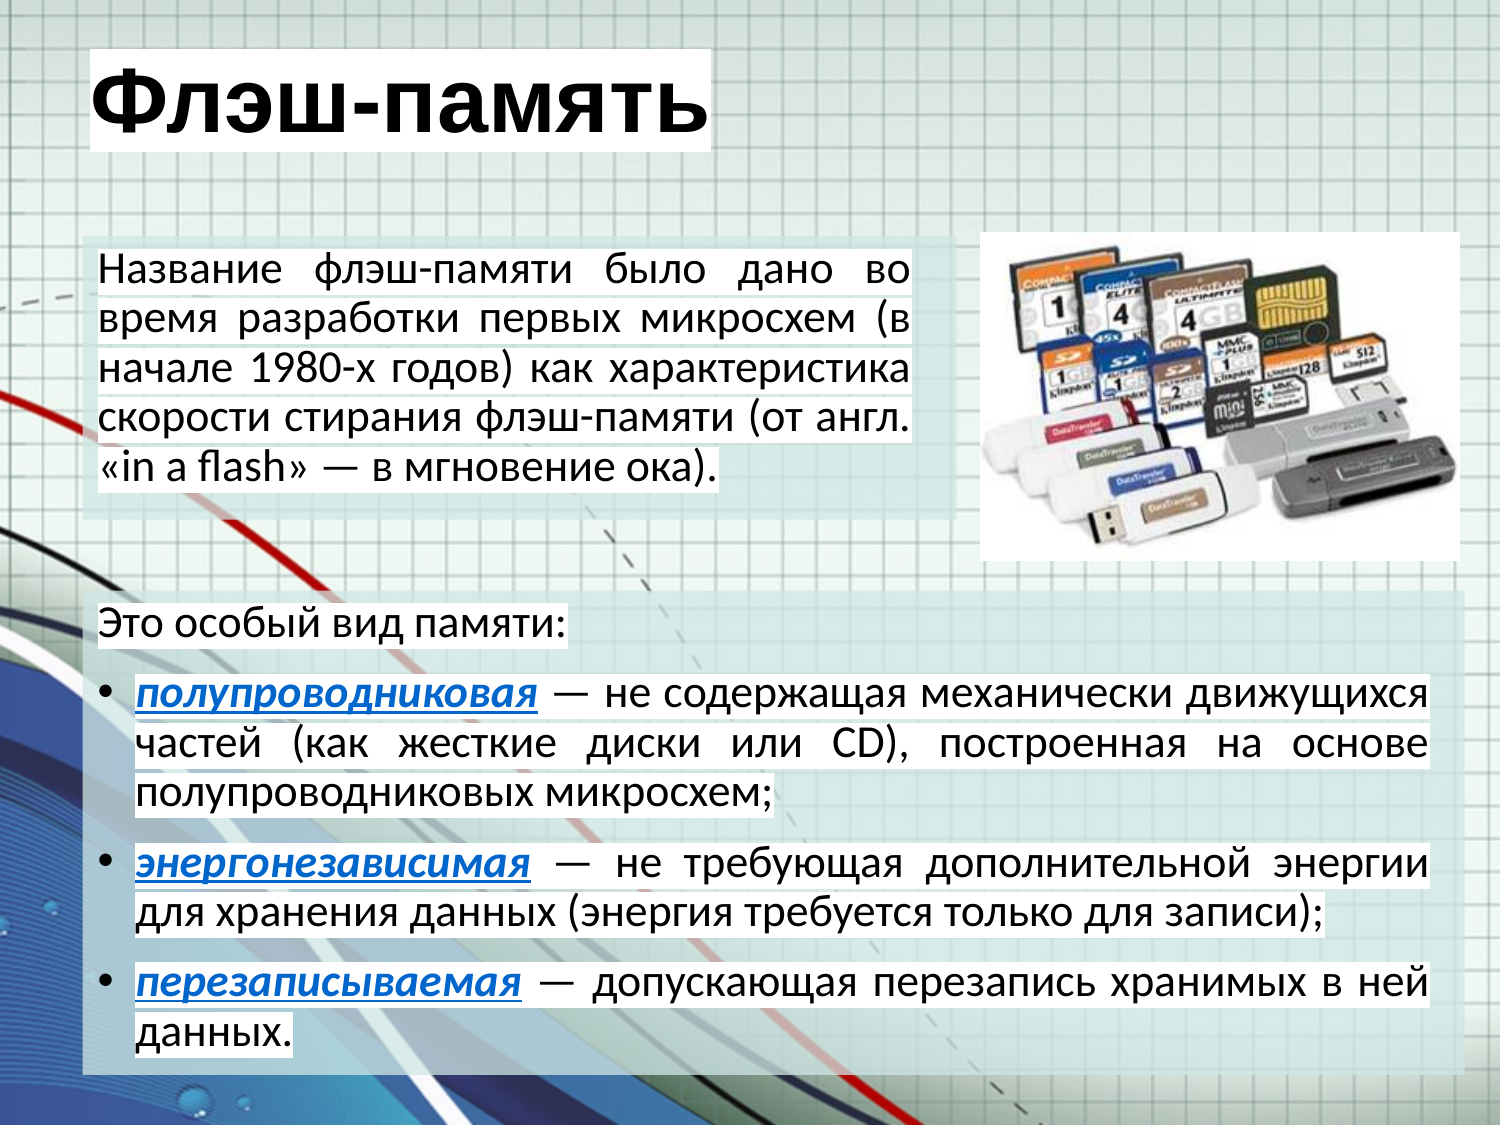

# Флэш-память
Название флэш-памяти было дано во время разработки первых микросхем (в начале 1980-х годов) как характеристика скорости стирания флэш-памяти (от англ. «in a flash» — в мгновение ока).
Это особый вид памяти:
полупроводниковая — не содержащая механически движущихся частей (как жесткие диски или CD), построенная на основе полупроводниковых микросхем;
энергонезависимая — не требующая дополнительной энергии для хранения данных (энергия требуется только для записи);
перезаписываемая — допускающая перезапись хранимых в ней данных.